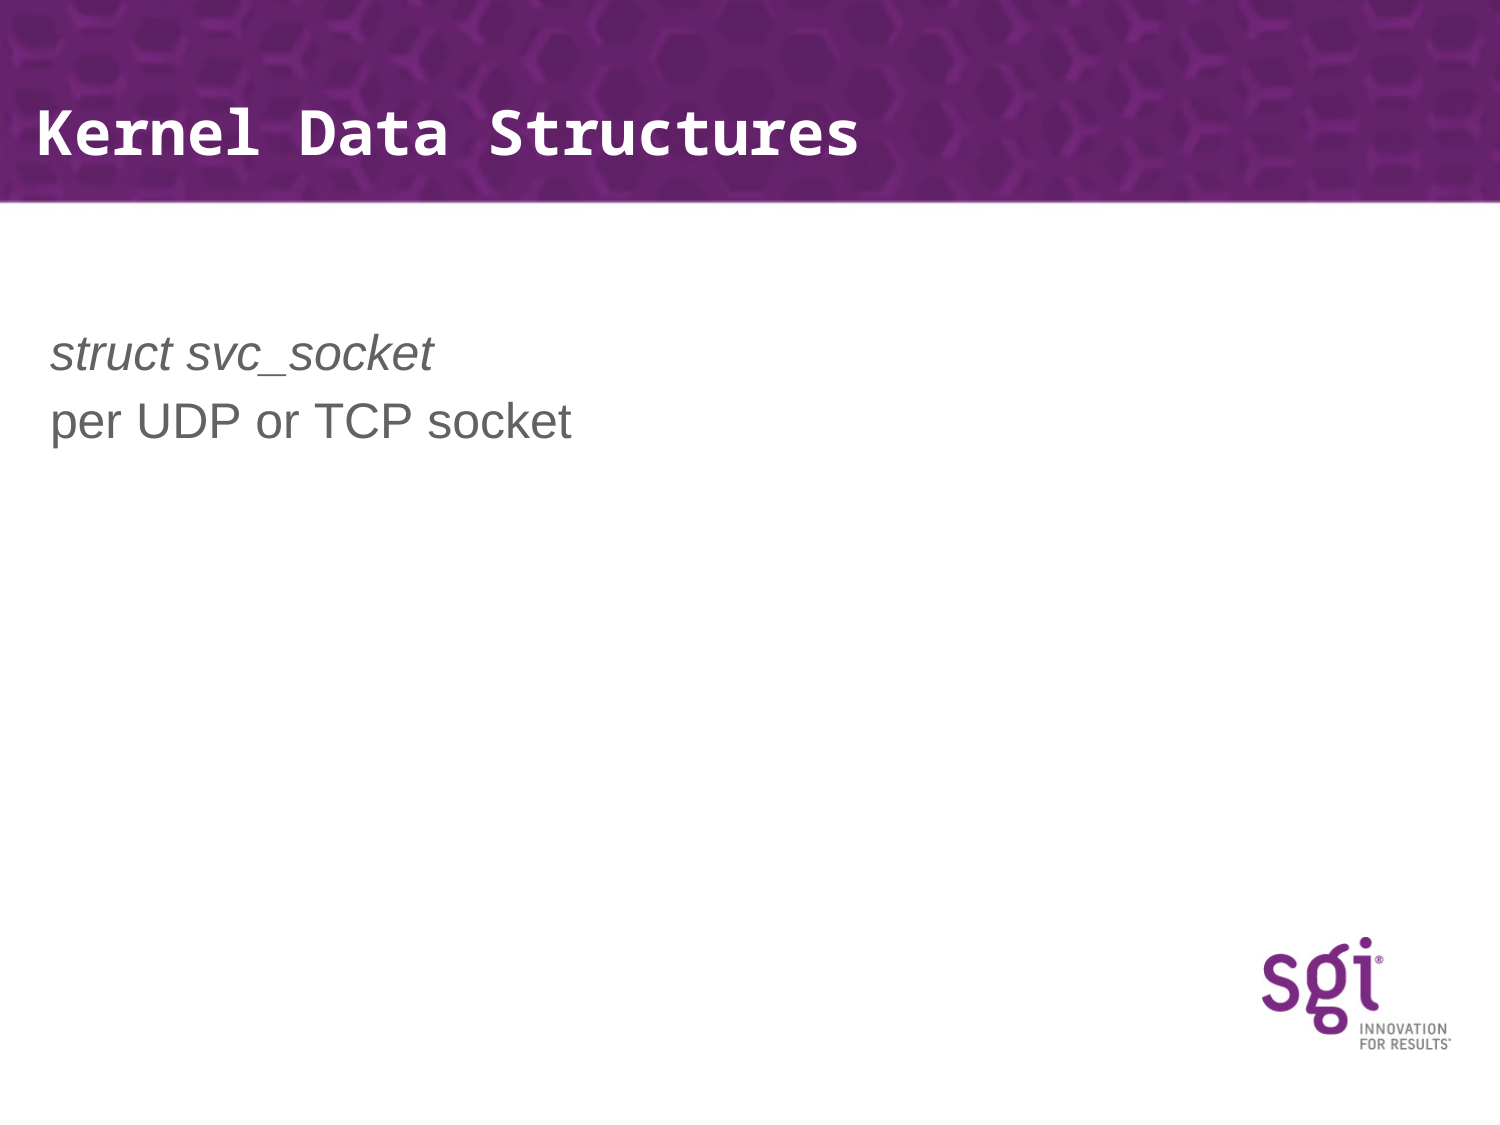

# Kernel Data Structures
struct svc_socket
per UDP or TCP socket